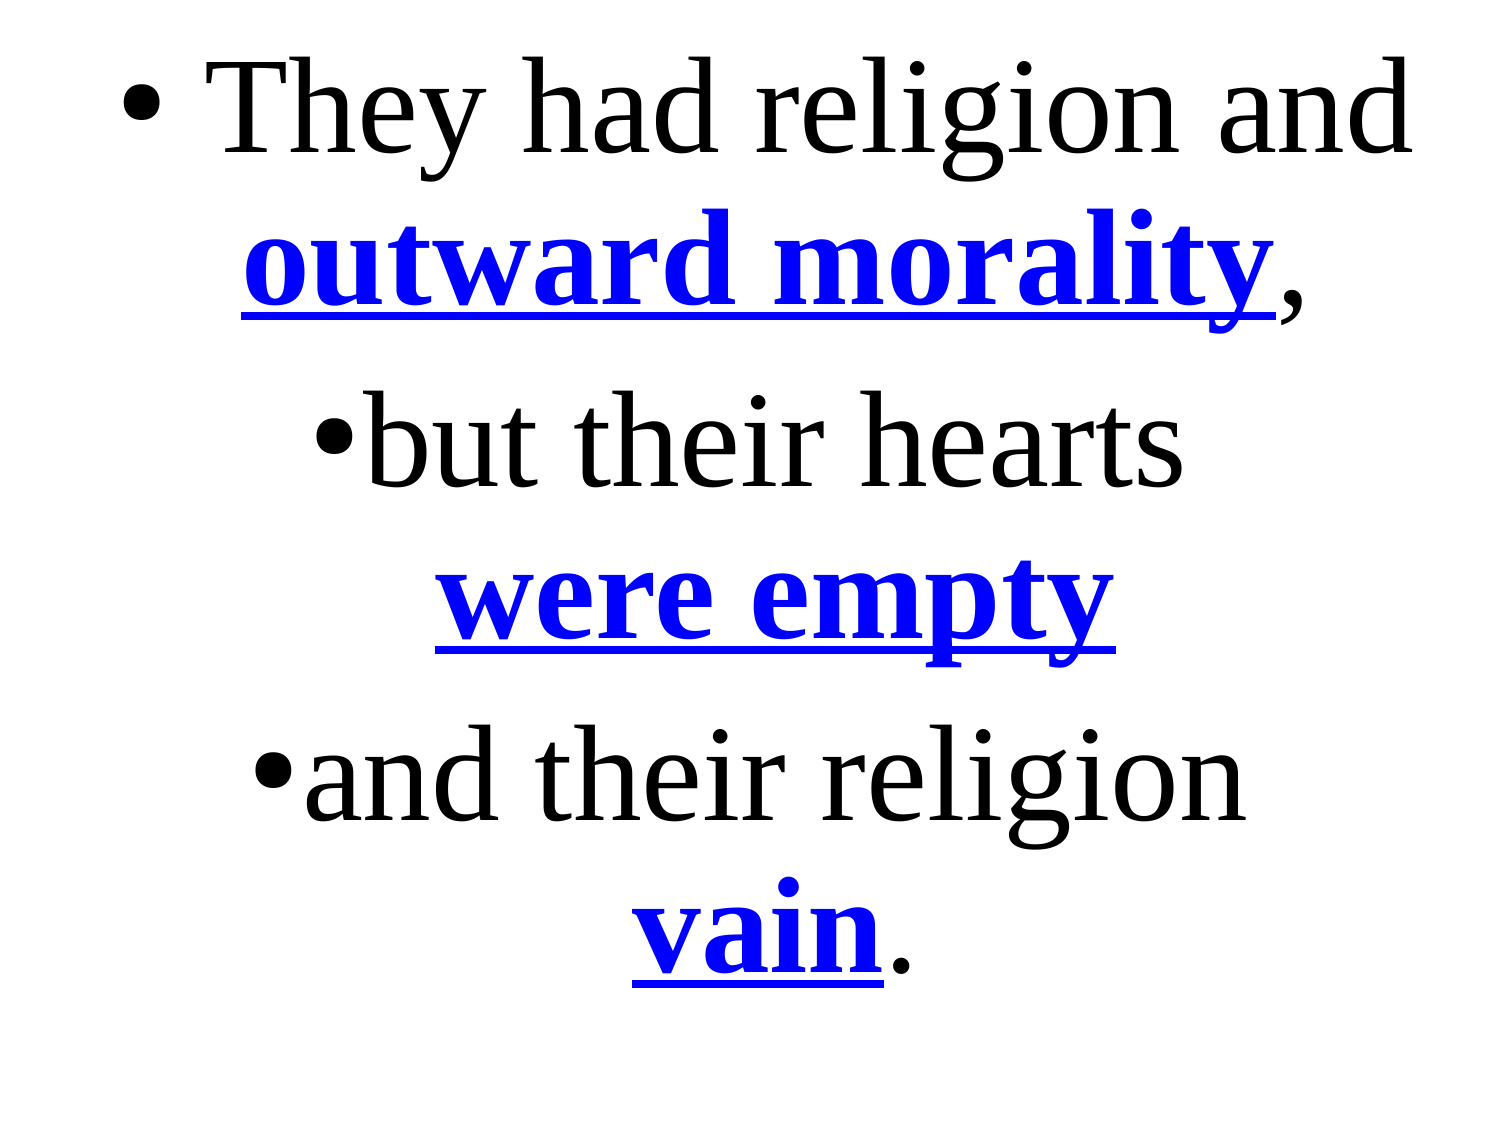

# They had religion and outward morality,
but their hearts
were empty
and their religion
vain.